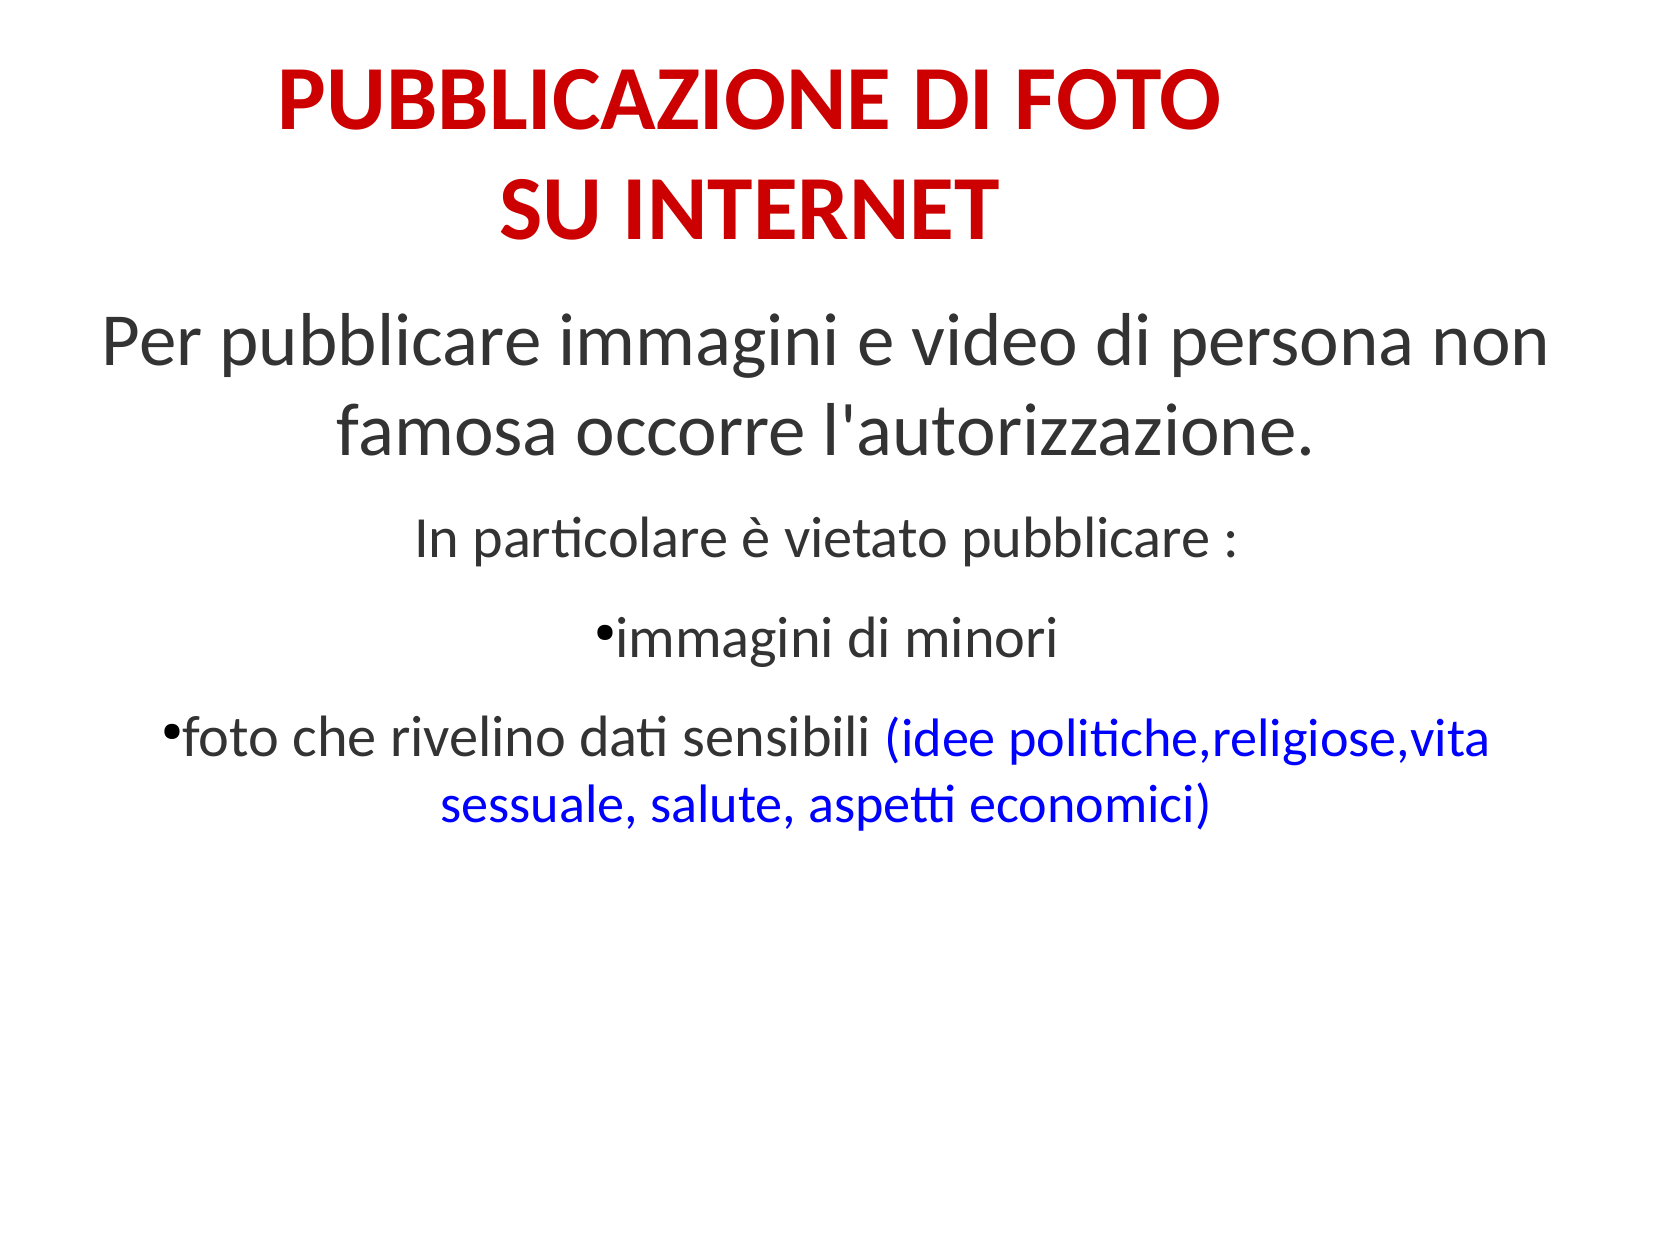

# PUBBLICAZIONE DI FOTO SU INTERNET
Per pubblicare immagini e video di persona non famosa occorre l'autorizzazione.
In particolare è vietato pubblicare :
immagini di minori
foto che rivelino dati sensibili (idee politiche,religiose,vita sessuale, salute, aspetti economici)